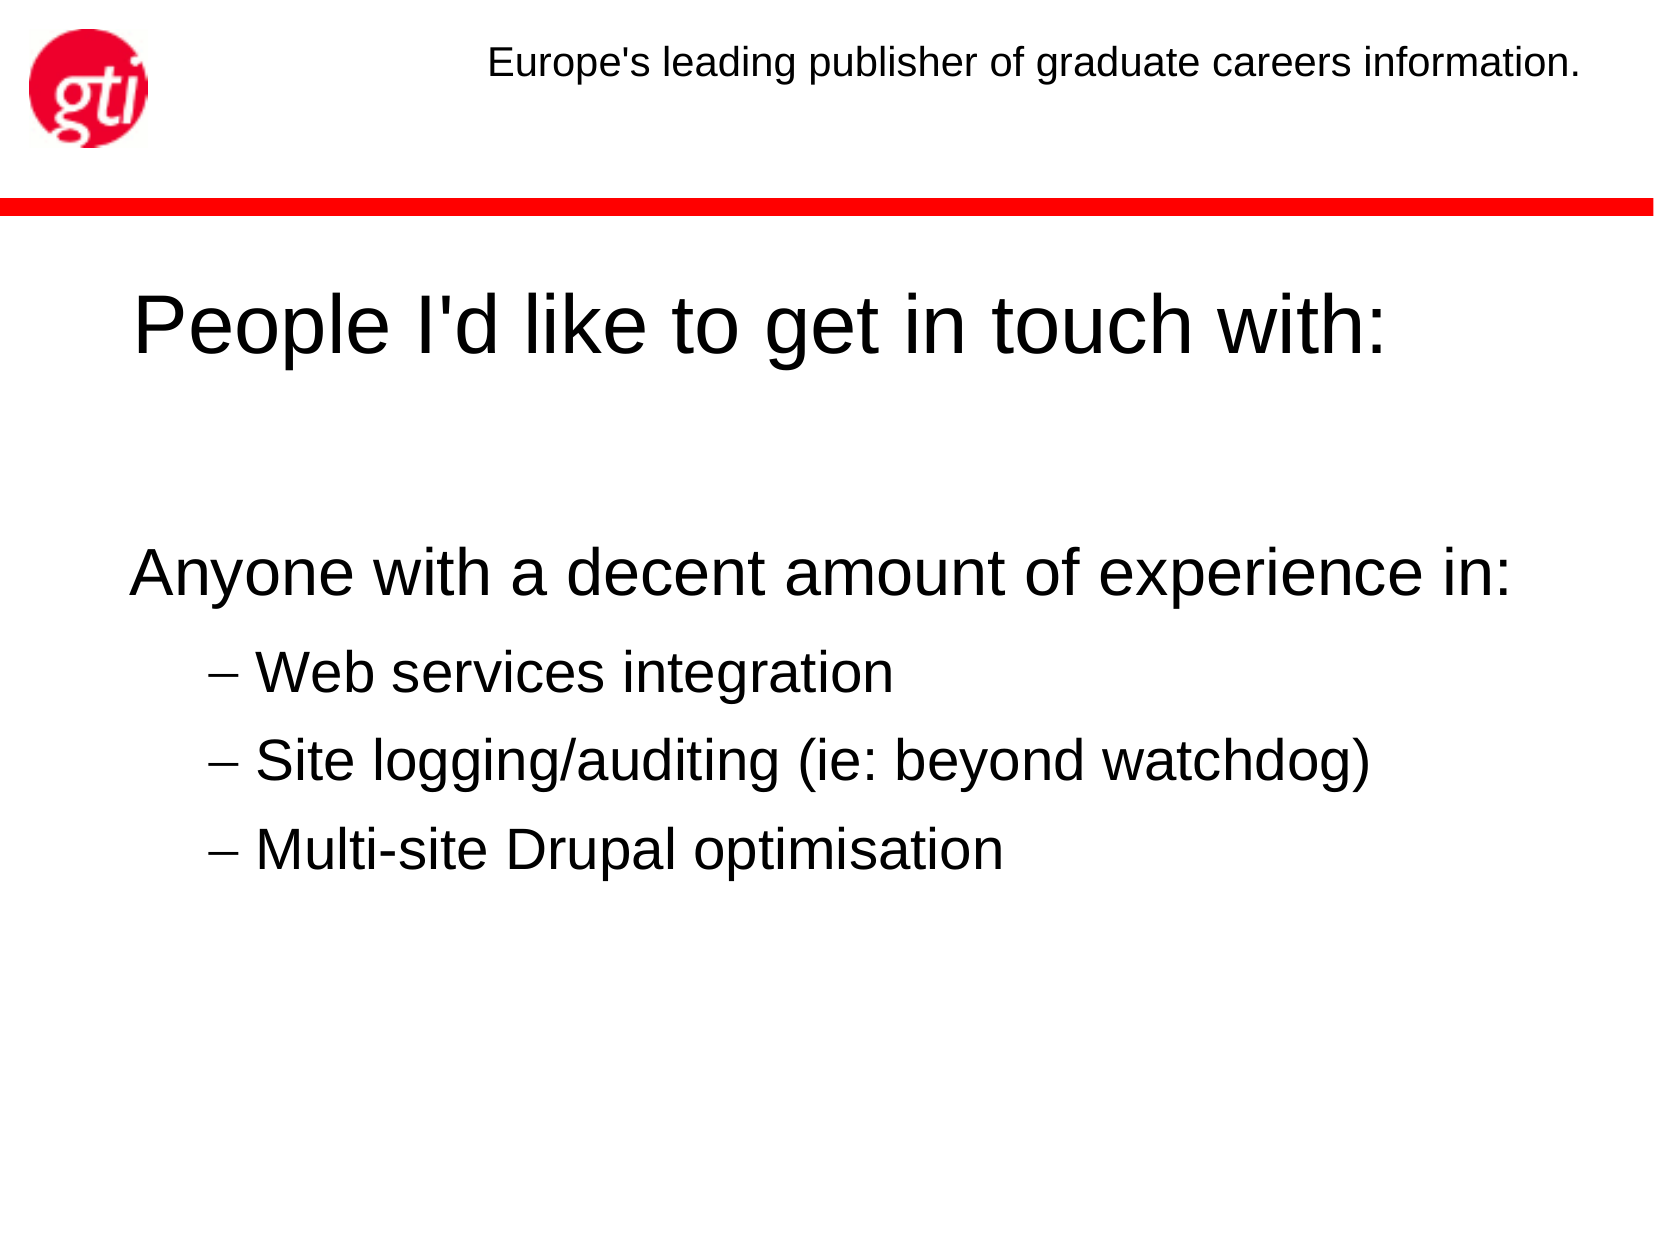

Europe's leading publisher of graduate careers information.
People I'd like to get in touch with:
# Anyone with a decent amount of experience in:
Web services integration
Site logging/auditing (ie: beyond watchdog)
Multi-site Drupal optimisation